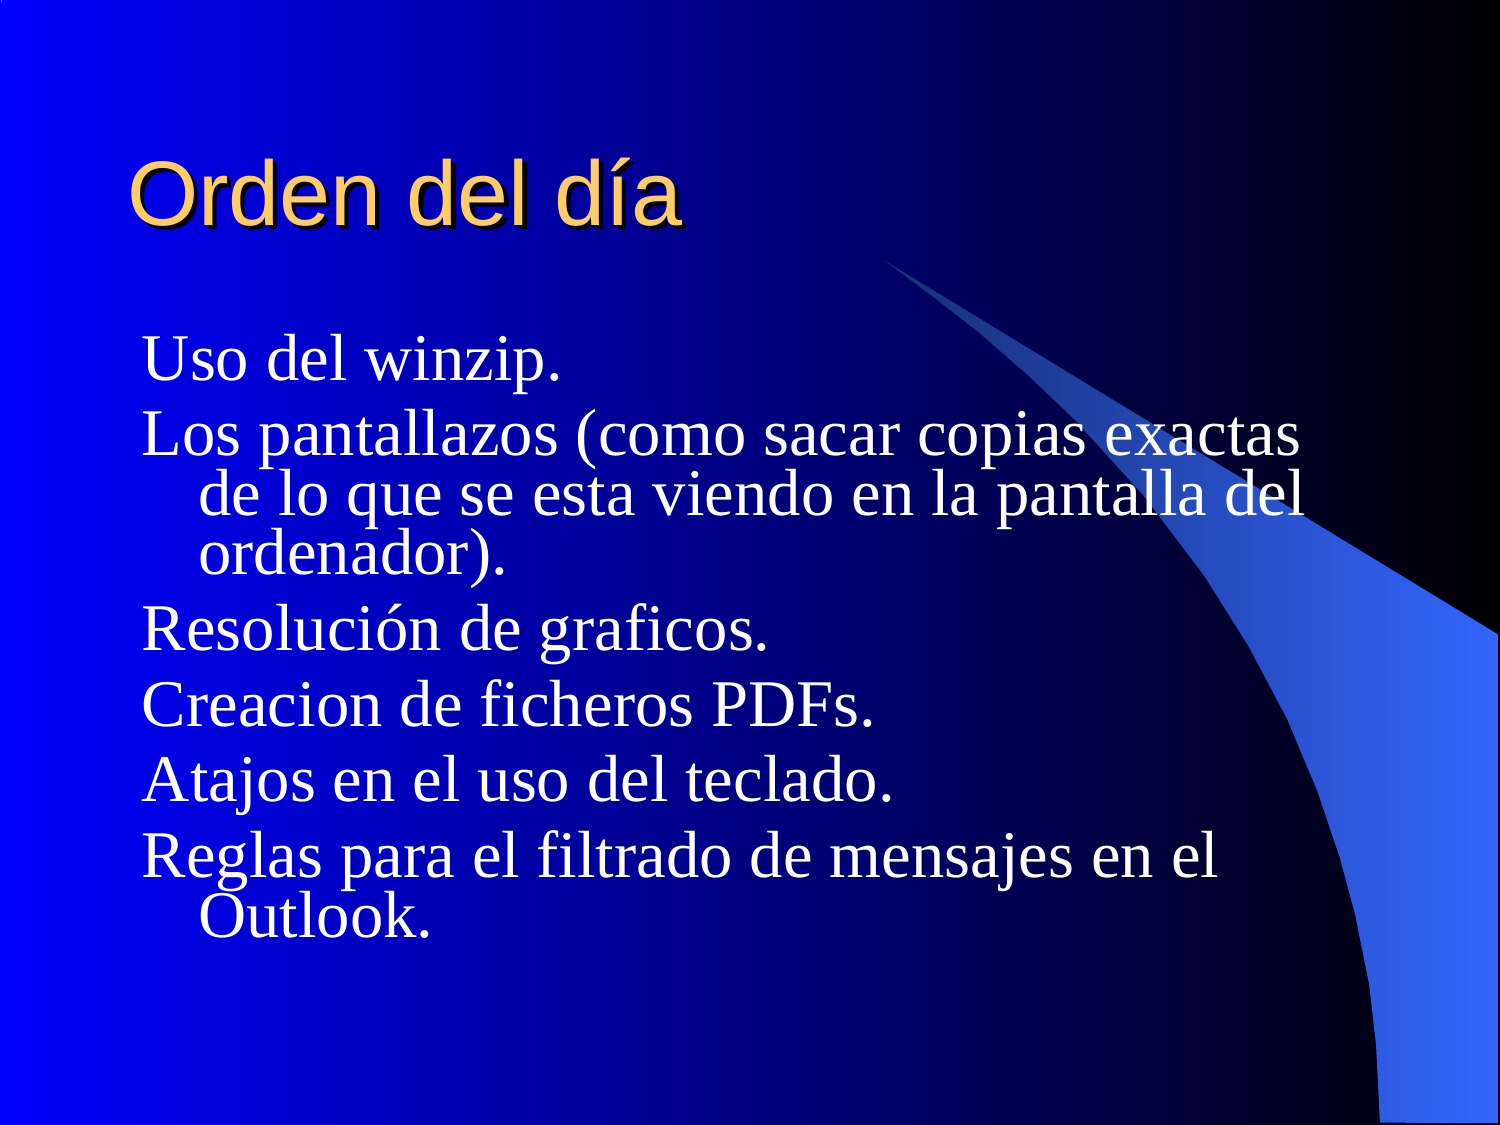

# Orden del día
Uso del winzip.
Los pantallazos (como sacar copias exactas de lo que se esta viendo en la pantalla del ordenador).
Resolución de graficos.
Creacion de ficheros PDFs.
Atajos en el uso del teclado.
Reglas para el filtrado de mensajes en el Outlook.